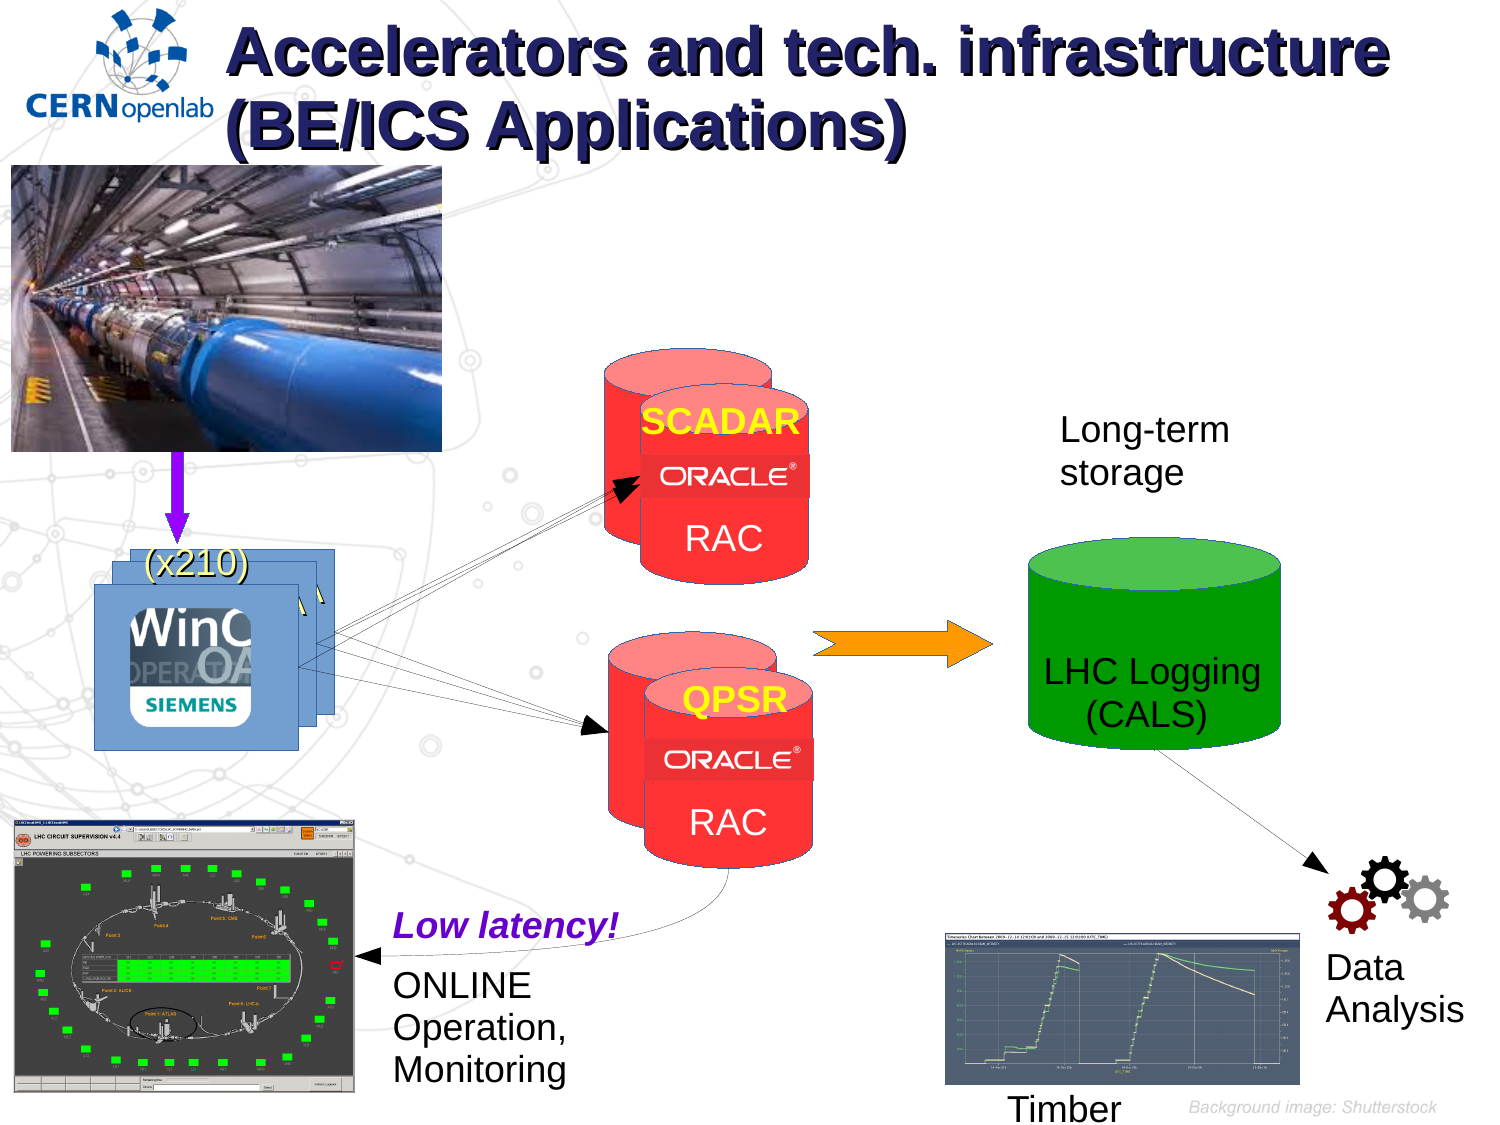

# Accelerators and tech. infrastructure (BE/ICS Applications)
RAC
SCADAR
Long-term
storage
WinCC OA
Systems
(x100)
WinCC OA
Systems
(x100)
(x210)
LHC Logging
 (CALS)
RAC
QPSR
Low latency!
Data
Analysis
ONLINE
Operation,
Monitoring
Timber